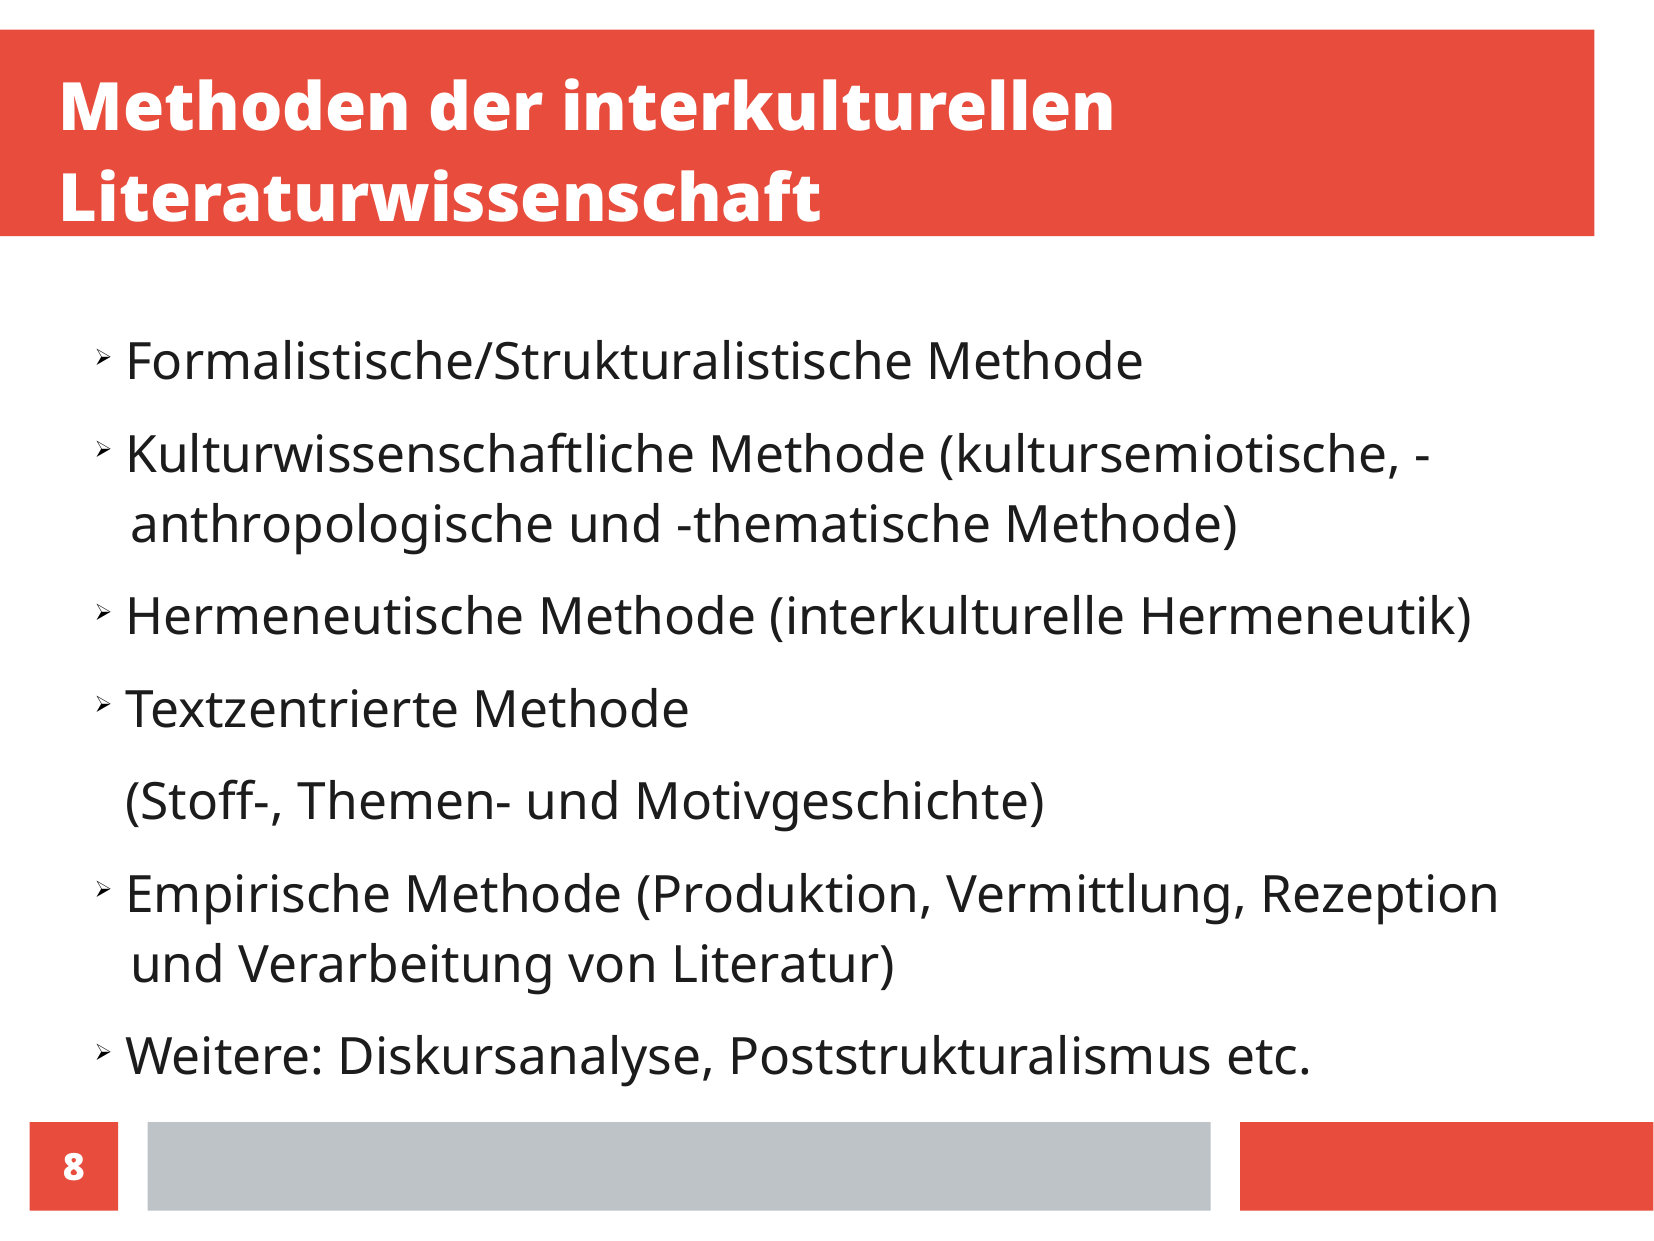

# Methoden der interkulturellen Literaturwissenschaft
 Formalistische/Strukturalistische Methode
 Kulturwissenschaftliche Methode (kultursemiotische, -anthropologische und -thematische Methode)
 Hermeneutische Methode (interkulturelle Hermeneutik)
 Textzentrierte Methode
 (Stoff-, Themen- und Motivgeschichte)
 Empirische Methode (Produktion, Vermittlung, Rezeption und Verarbeitung von Literatur)
 Weitere: Diskursanalyse, Poststrukturalismus etc.
8